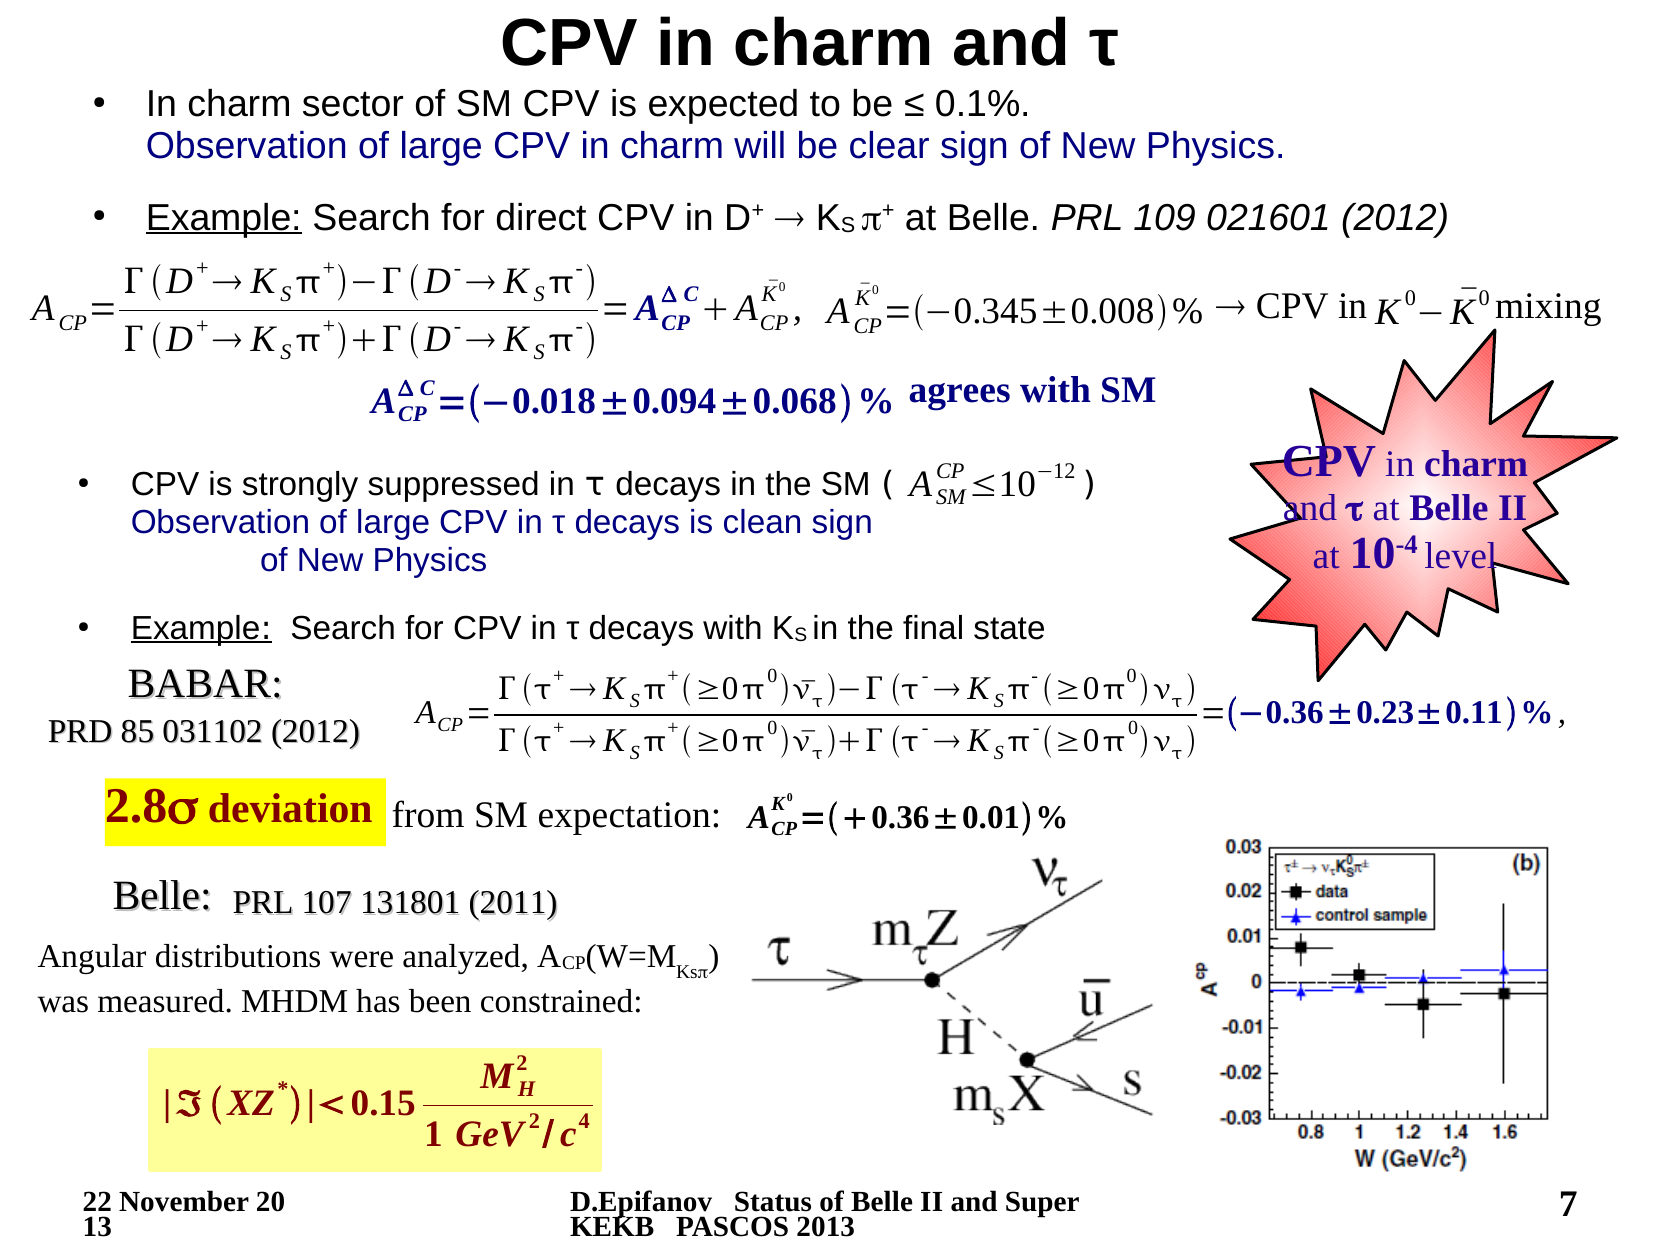

# CPV in charm and τ
In charm sector of SM CPV is expected to be ≤ 0.1%. Observation of large CPV in charm will be clear sign of New Physics.
Example: Search for direct CPV in D+  KS + at Belle. PRL 109 021601 (2012)
 CPV in
mixing
CPV in charm
and  at Belle II
at 10-4 level
agrees with SM
CPV is strongly suppressed in τ decays in the SM ( ) Observation of large CPV in τ decays is clean sign of New Physics
Example: Search for CPV in τ decays with KS in the final state
BABAR:
PRD 85 031102 (2012)
2.8 deviation
from SM expectation:
Belle:
PRL 107 131801 (2011)
Angular distributions were analyzed, ACP(W=MKs) was measured. MHDM has been constrained:
7
22 November 2013
D.Epifanov Status of Belle II and SuperKEKB PASCOS 2013